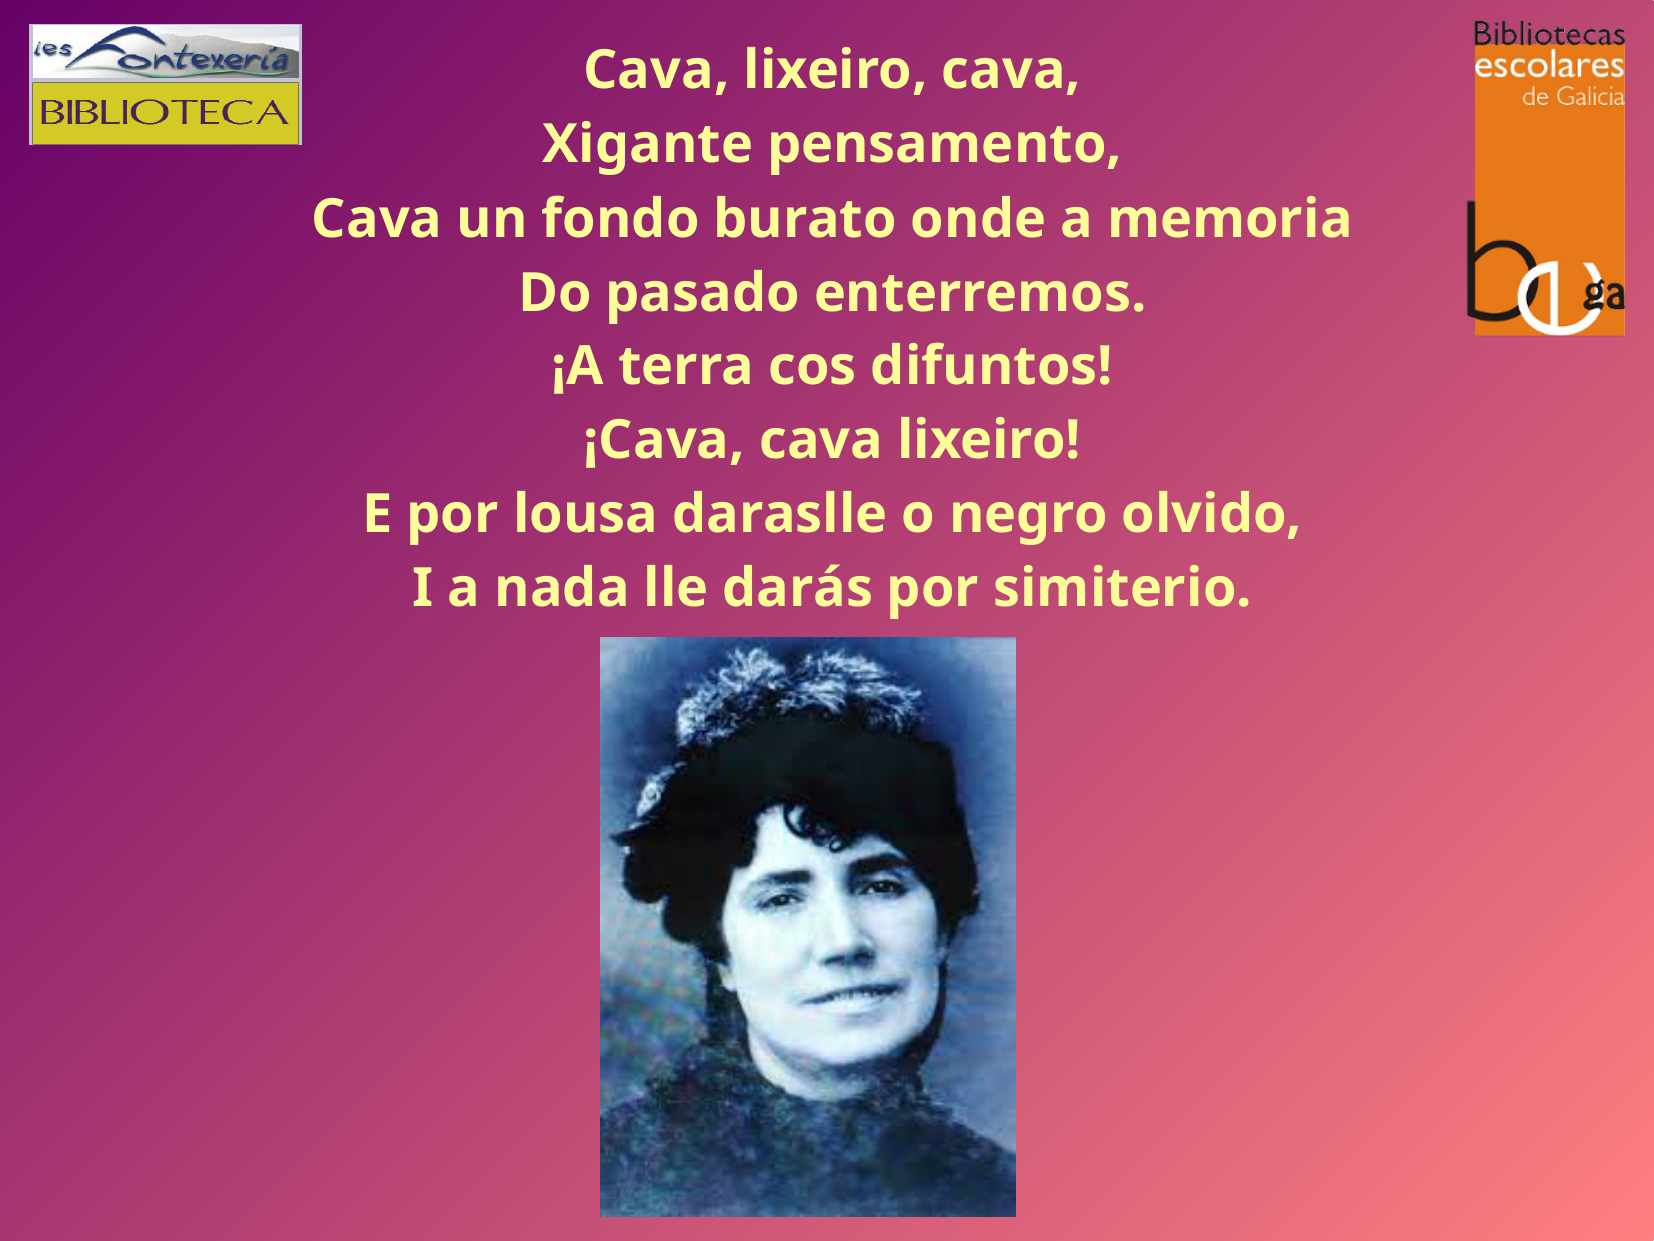

Cava, lixeiro, cava,
Xigante pensamento,
Cava un fondo burato onde a memoria
Do pasado enterremos.
¡A terra cos difuntos!
¡Cava, cava lixeiro!
E por lousa daraslle o negro olvido,
I a nada lle darás por simiterio.